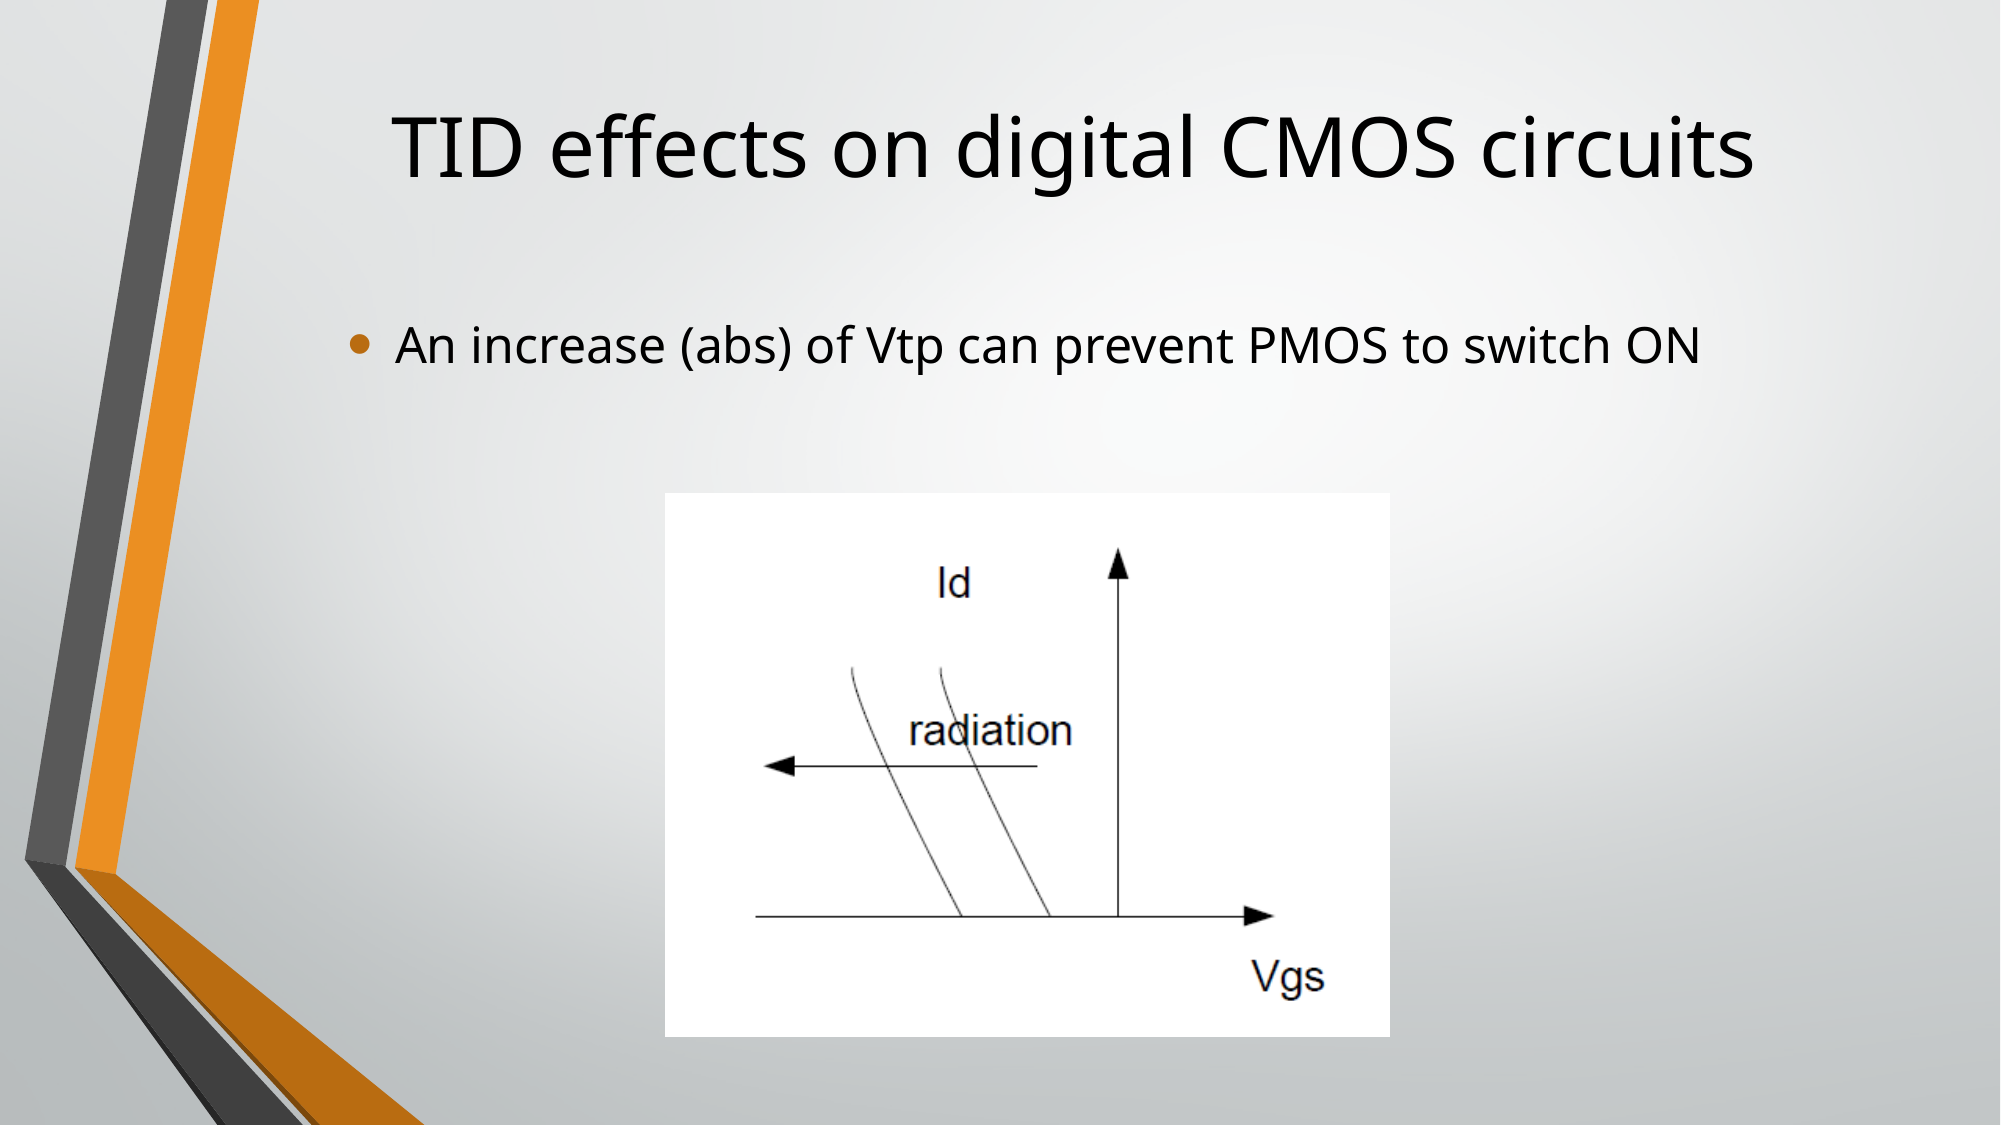

# TID effects on digital CMOS circuits
An increase (abs) of Vtp can prevent PMOS to switch ON